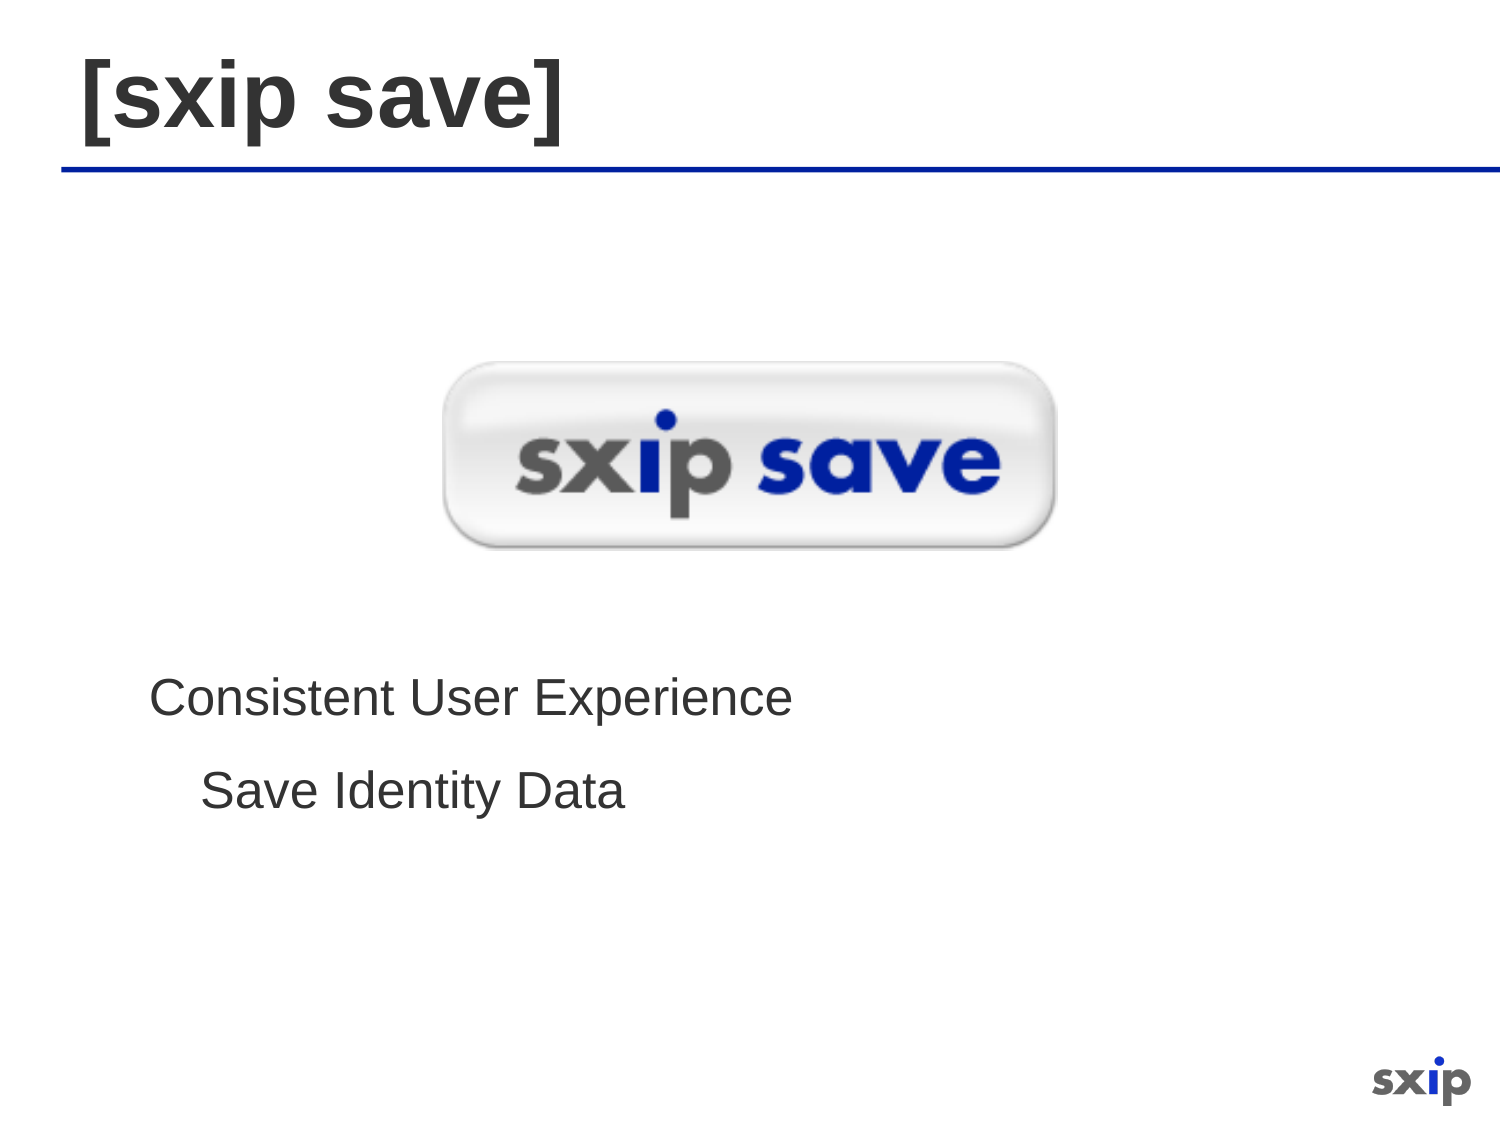

# [sxip save]
Consistent User Experience
Save Identity Data